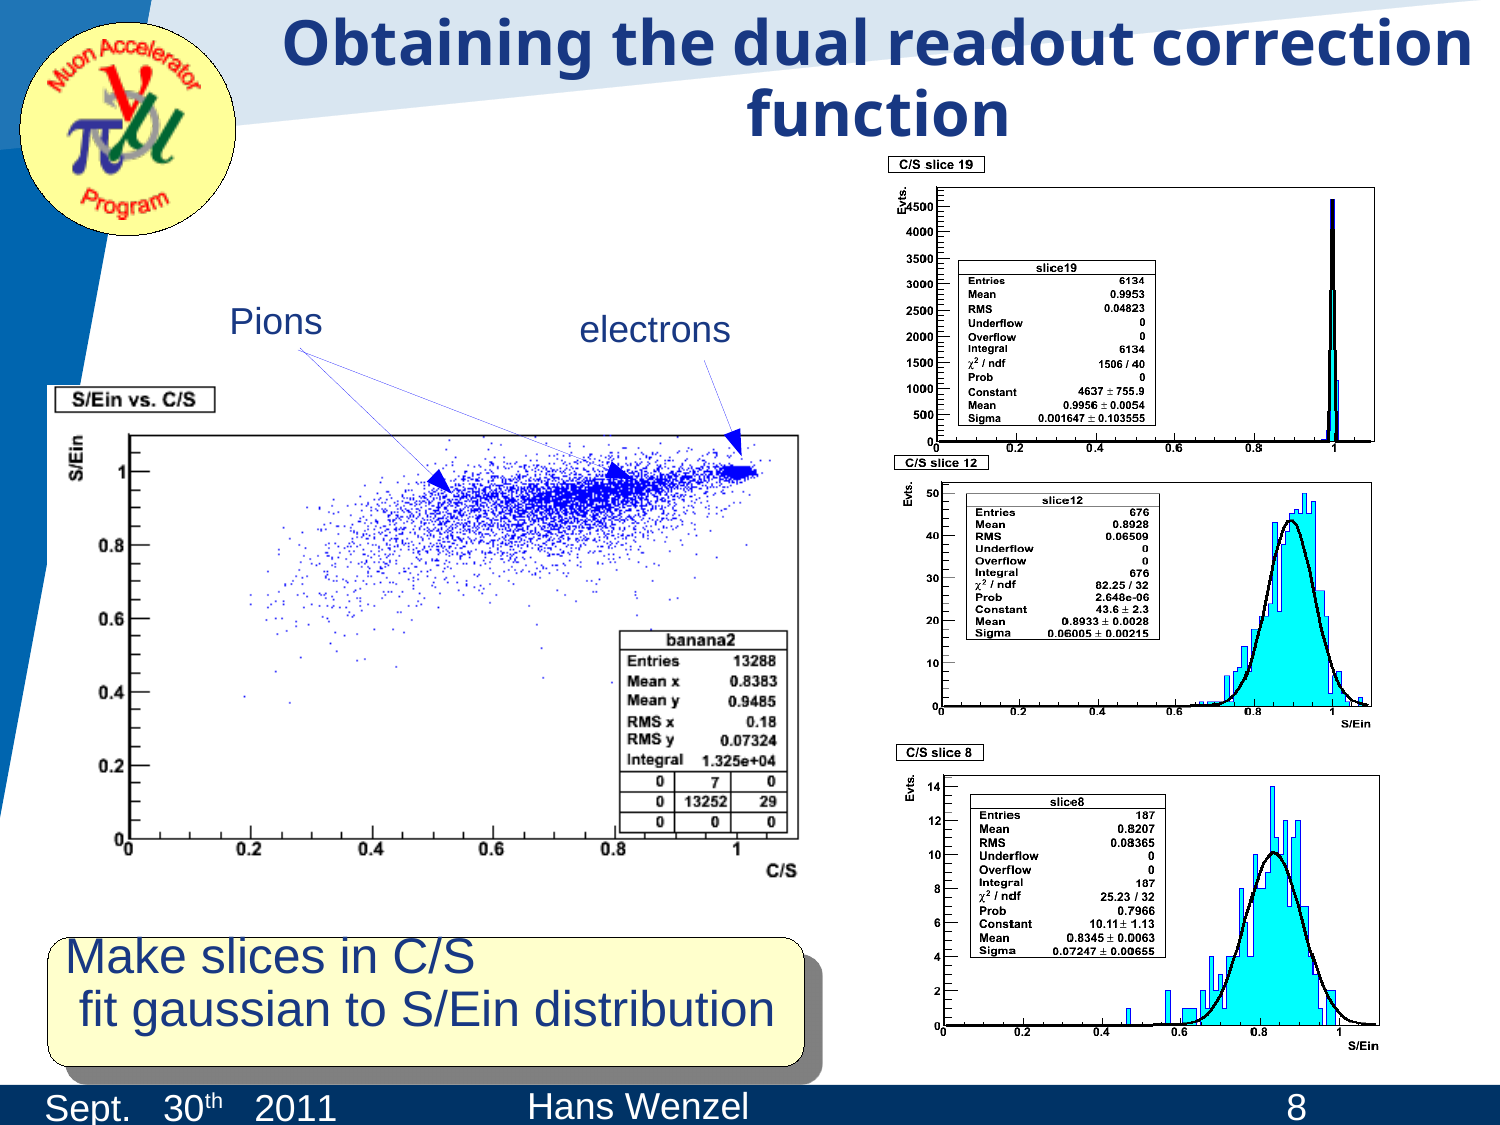

# Obtaining the dual readout correction function
Pions
electrons
Make slices in C/S
 fit gaussian to S/Ein distribution
Hans Wenzel
January 22 2009